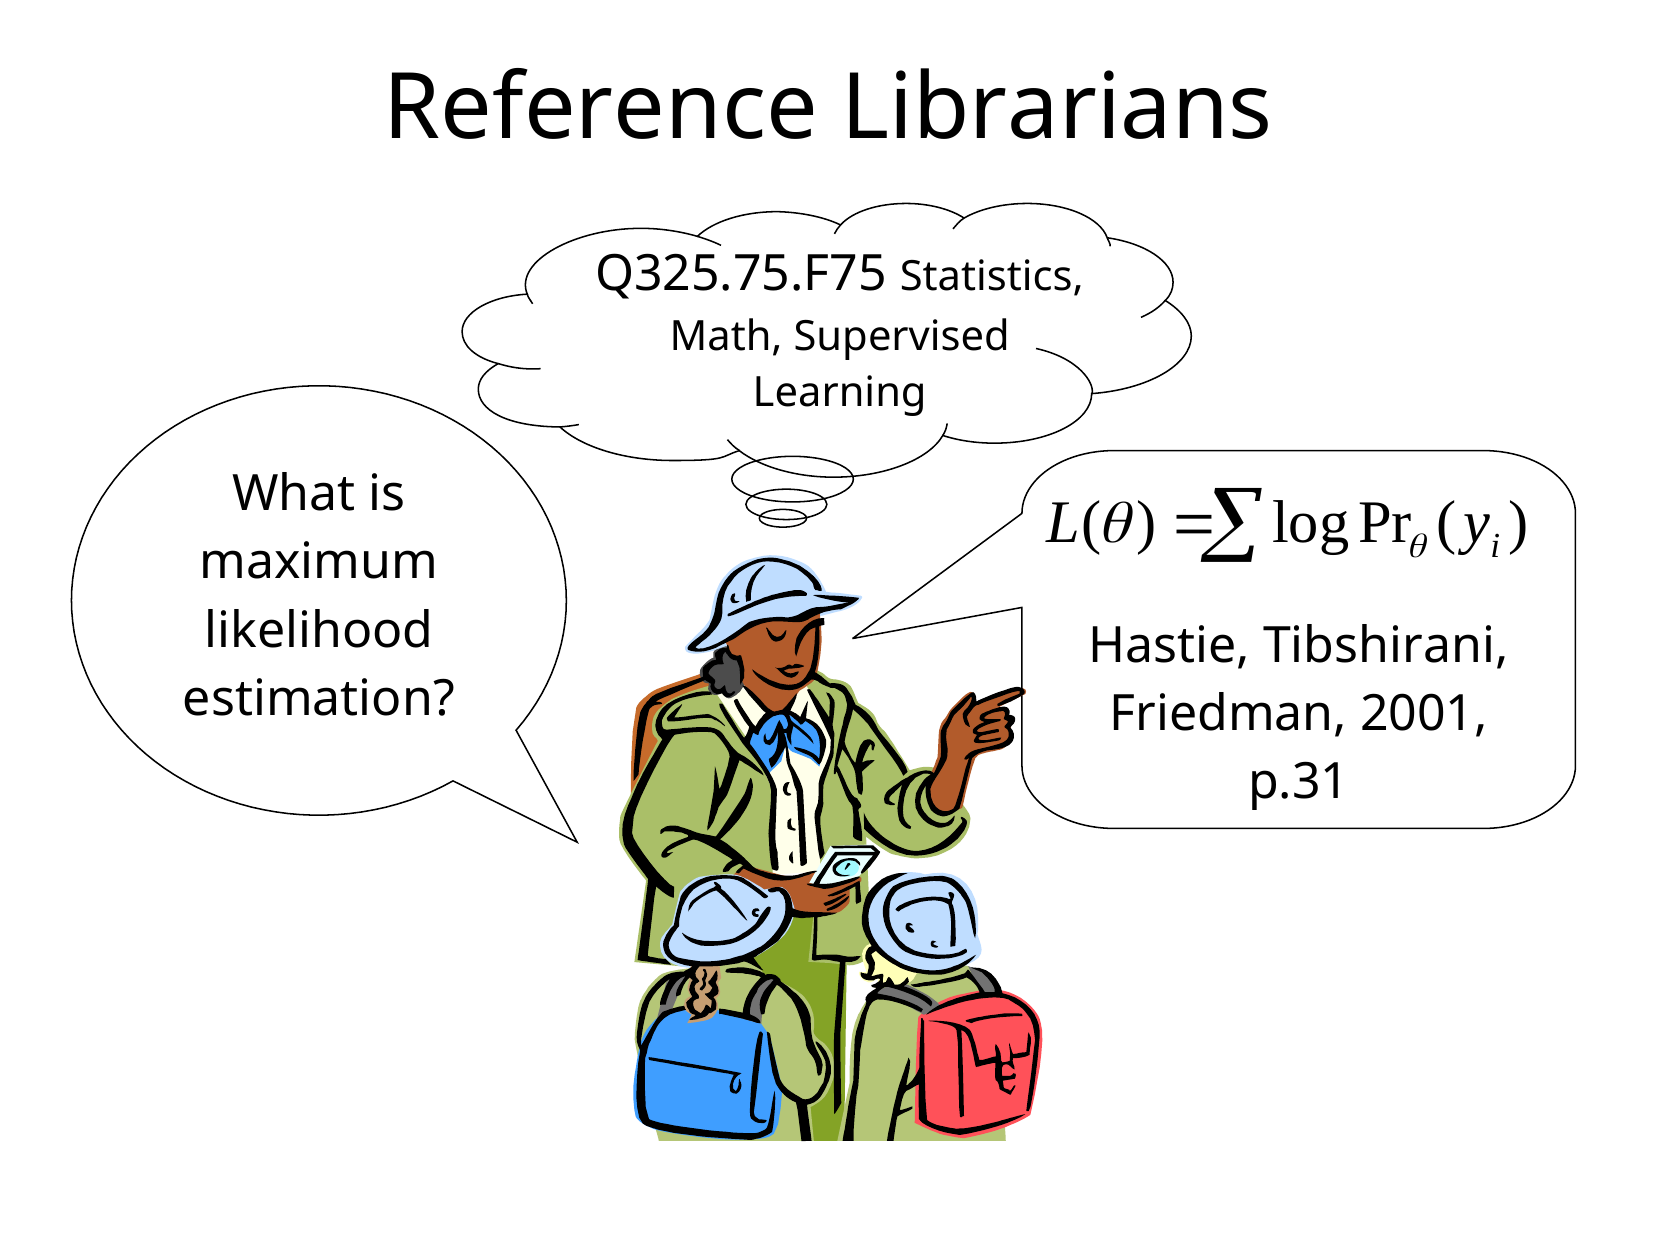

# Reference Librarians
Q325.75.F75 Statistics, Math, Supervised Learning
What is maximum likelihood estimation?
Hastie, Tibshirani,
Friedman, 2001, p.31